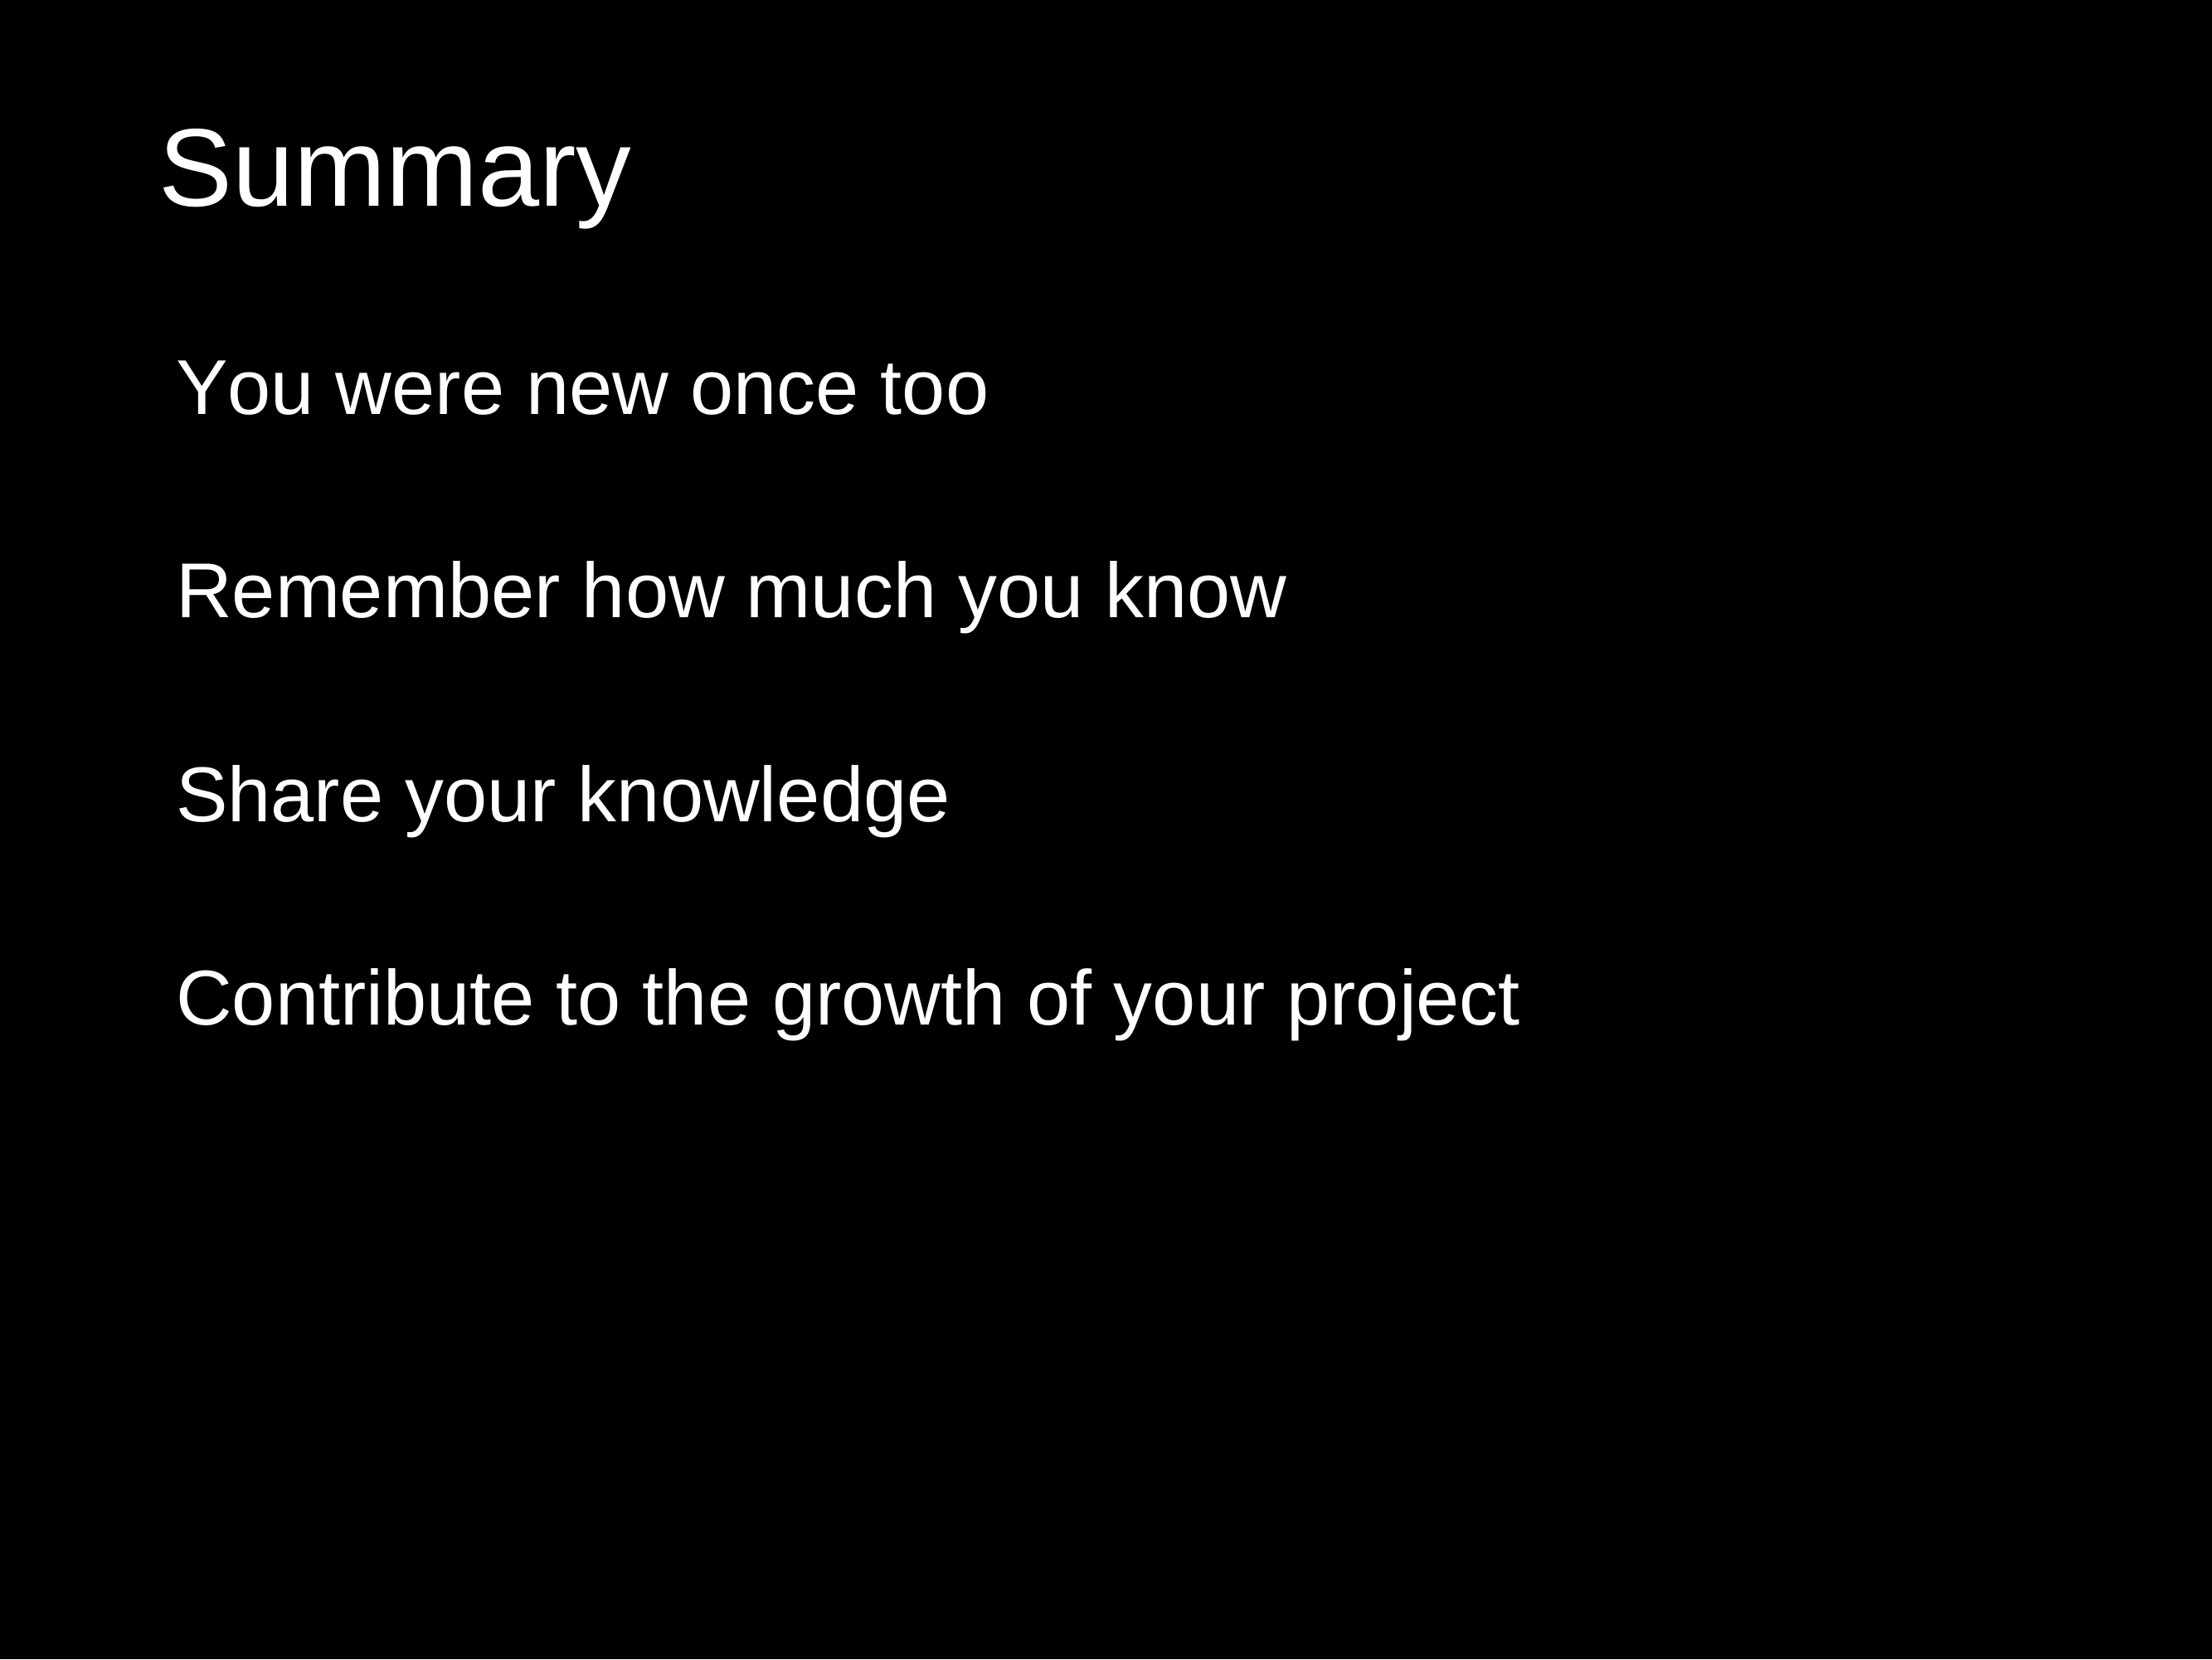

# Summary
You were new once too
Remember how much you know
Share your knowledge
Contribute to the growth of your project